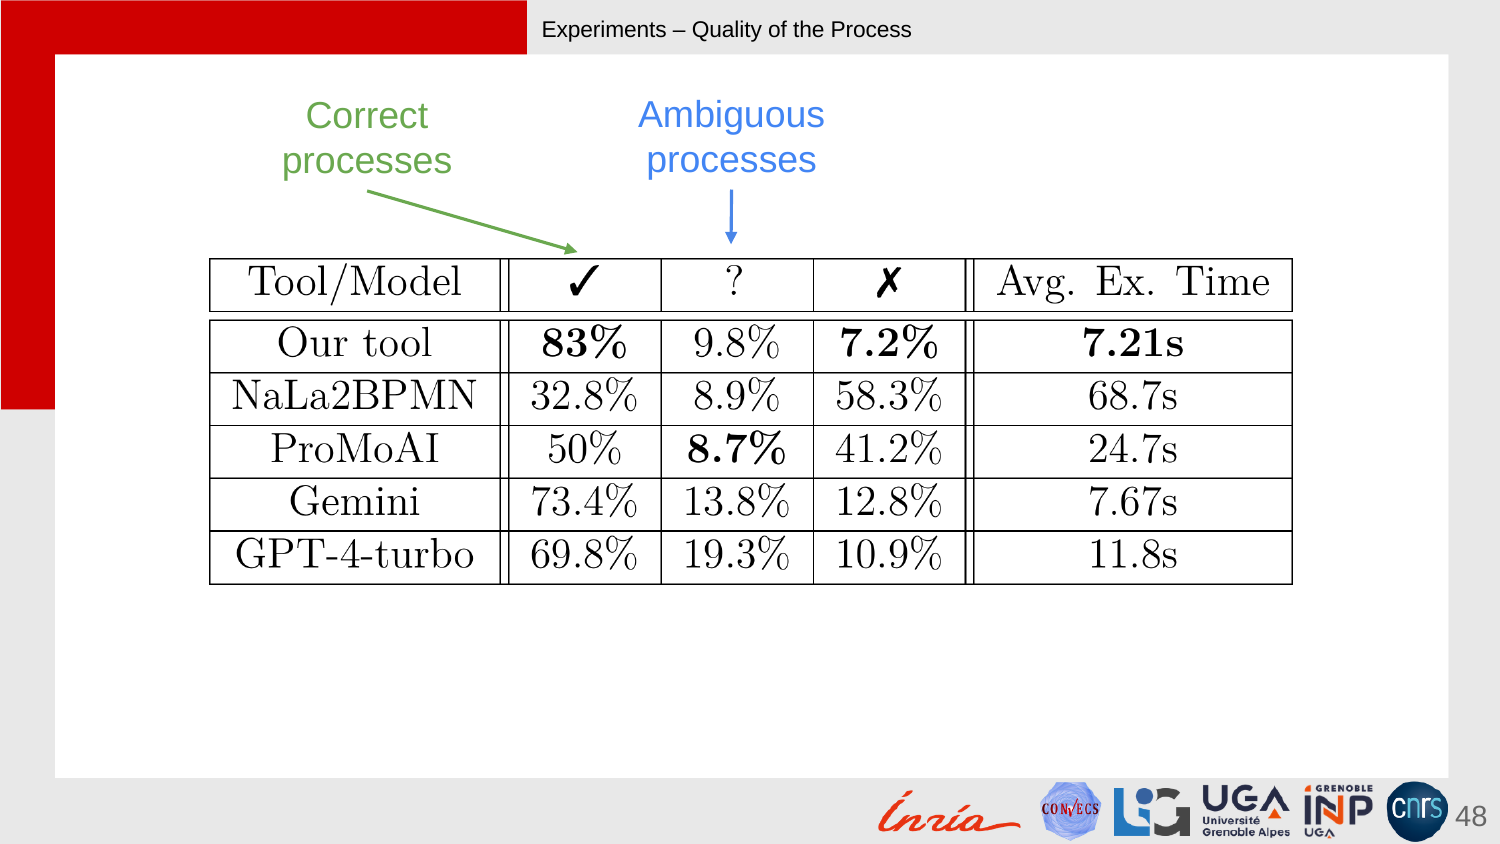

# Experiments – Quality of the Process
Ambiguous
processes
Correct
processes
48